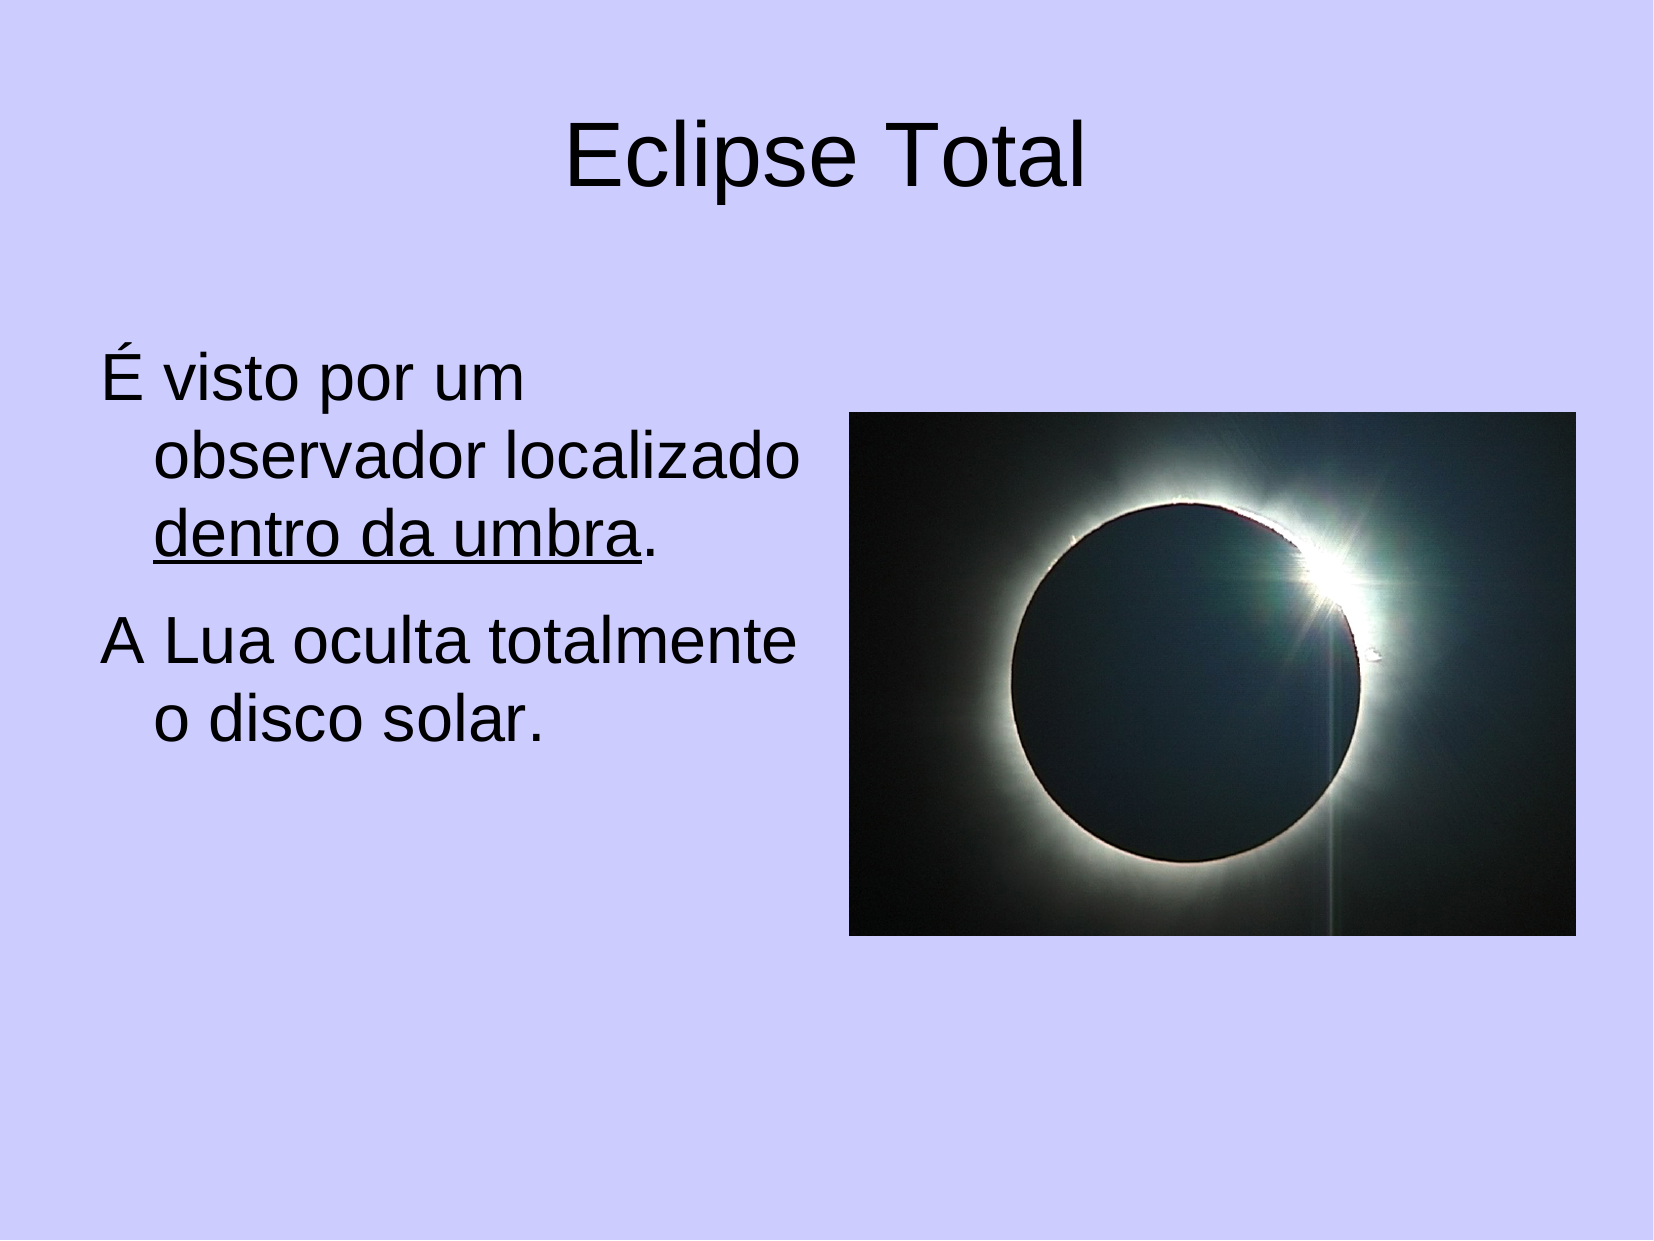

# Eclipse Total
É visto por um observador localizado dentro da umbra.
A Lua oculta totalmente o disco solar.